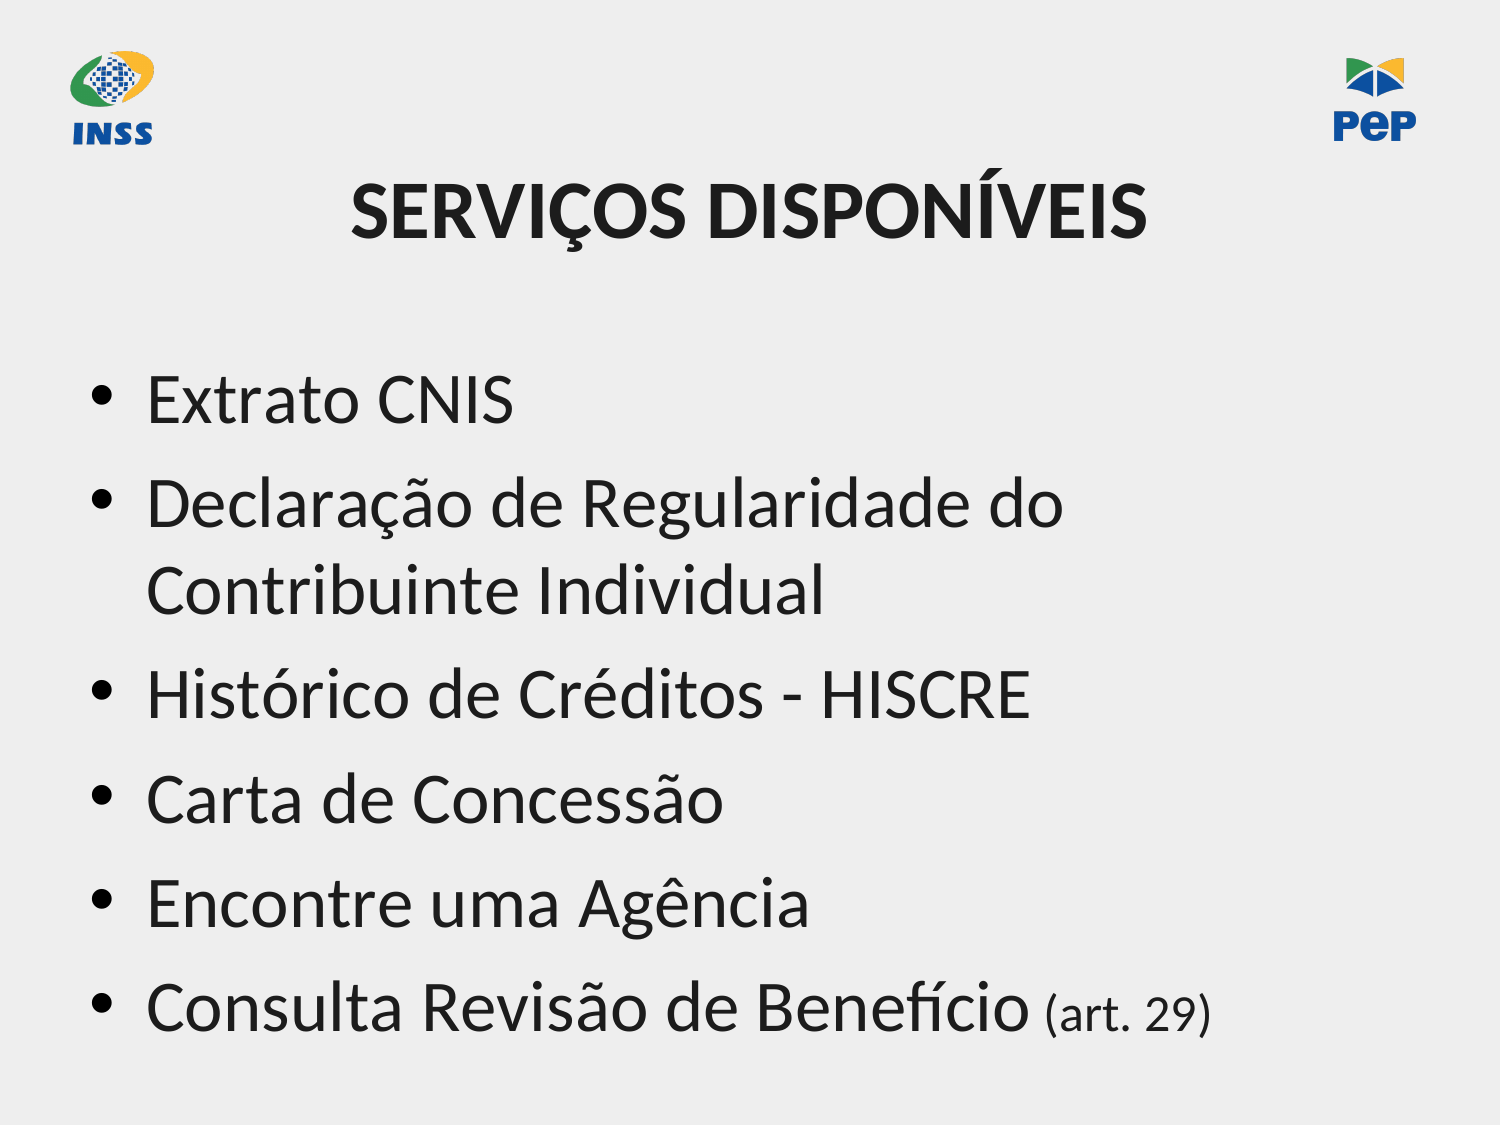

# SERVIÇOS DISPONÍVEIS
Extrato CNIS
Declaração de Regularidade do Contribuinte Individual
Histórico de Créditos - HISCRE
Carta de Concessão
Encontre uma Agência
Consulta Revisão de Benefício (art. 29)